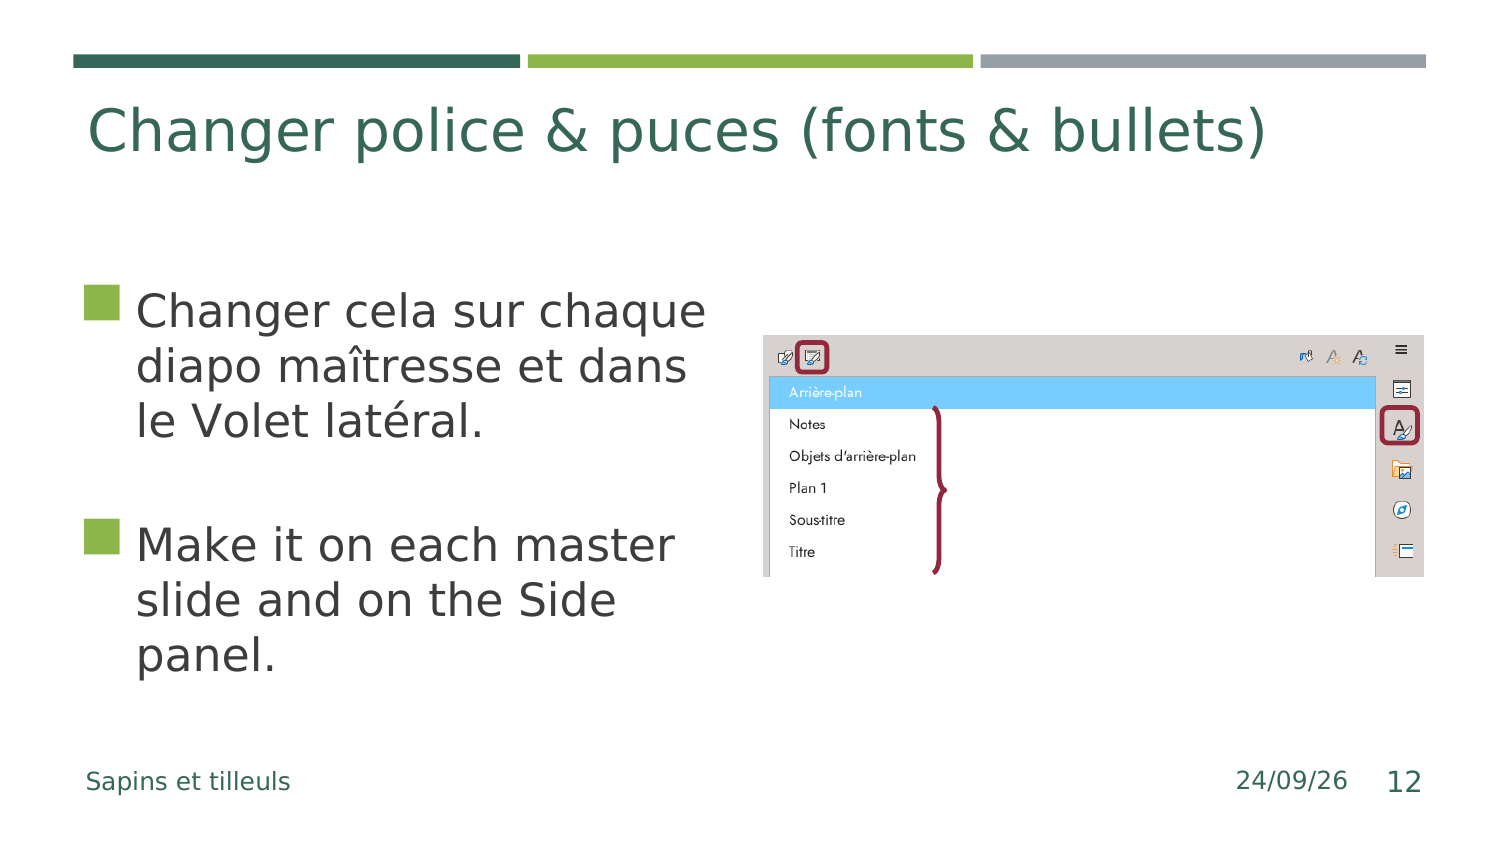

# Changer police & puces (fonts & bullets)
Changer cela sur chaque diapo maîtresse et dans le Volet latéral.
Make it on each master slide and on the Side panel.
Sapins et tilleuls
12